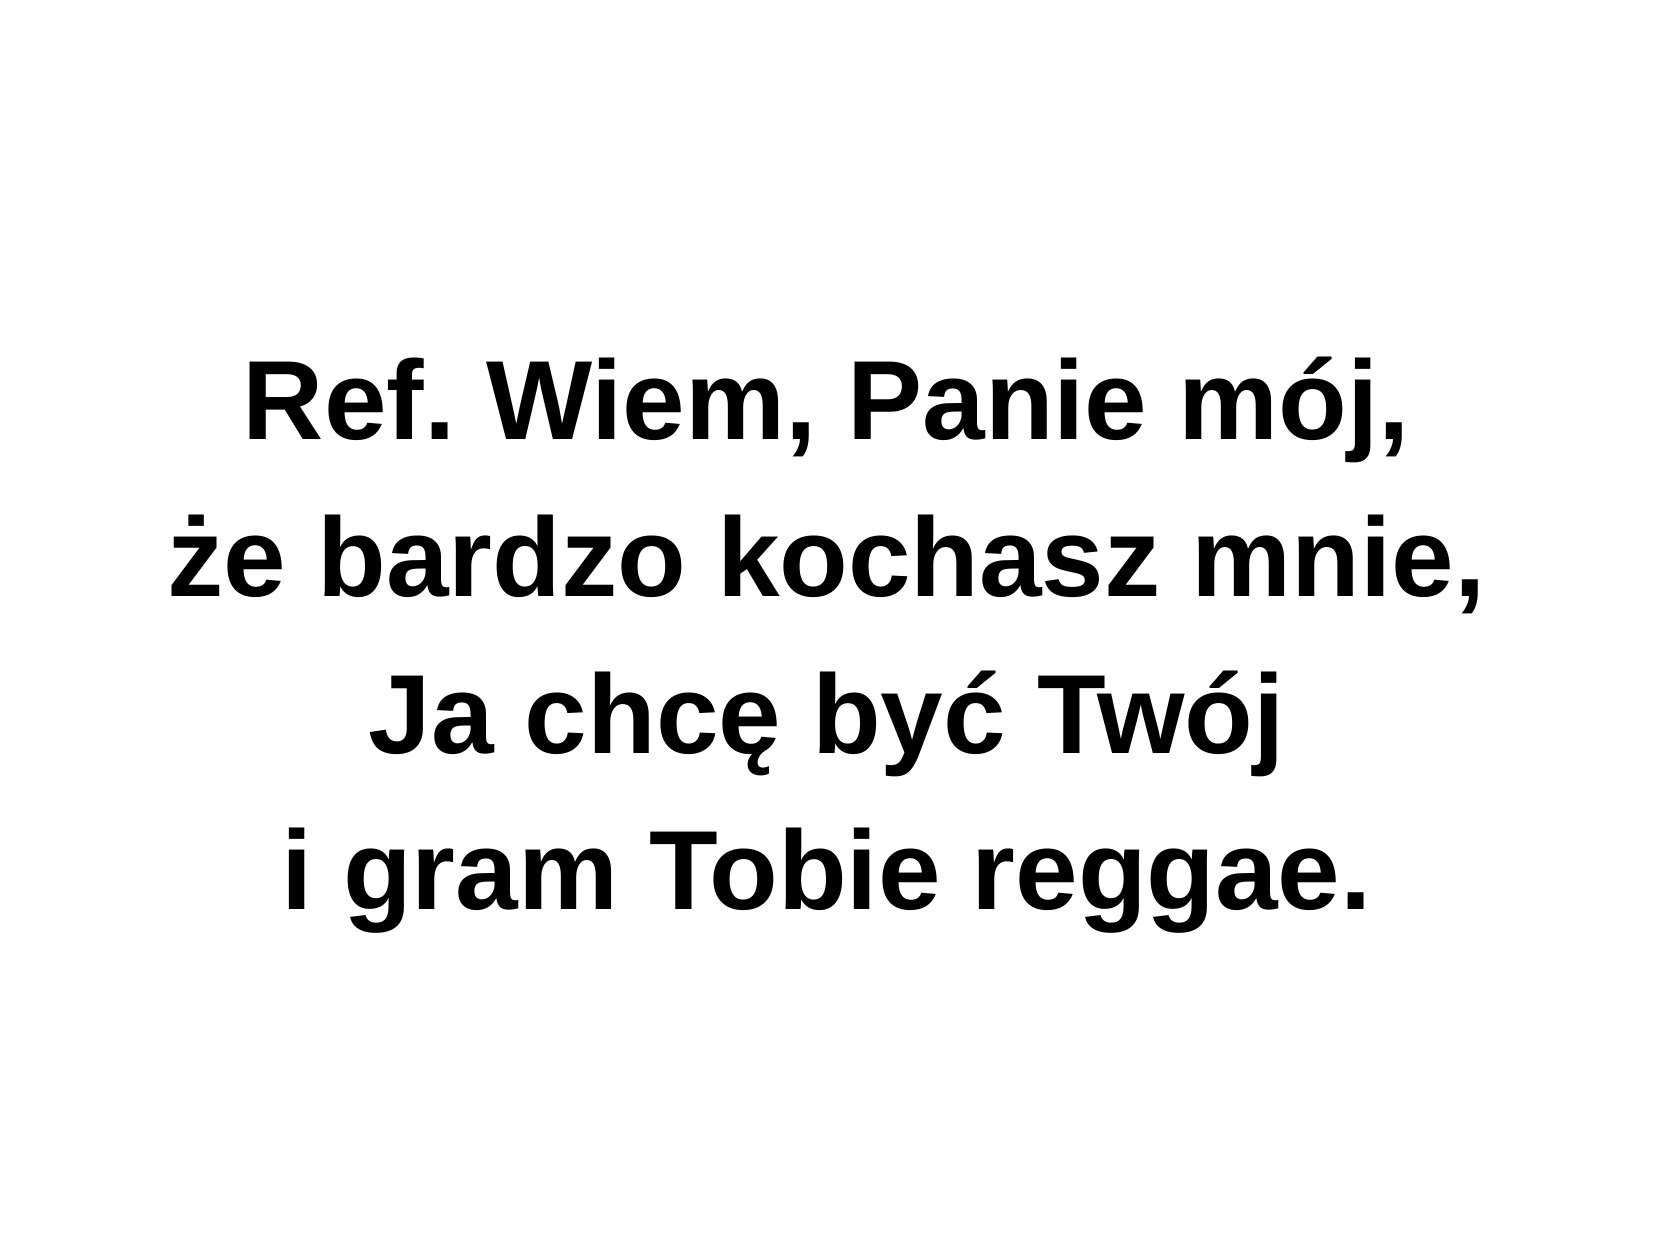

# Ref. Wiem, Panie mój,
że bardzo kochasz mnie,
Ja chcę być Twój
i gram Tobie reggae.